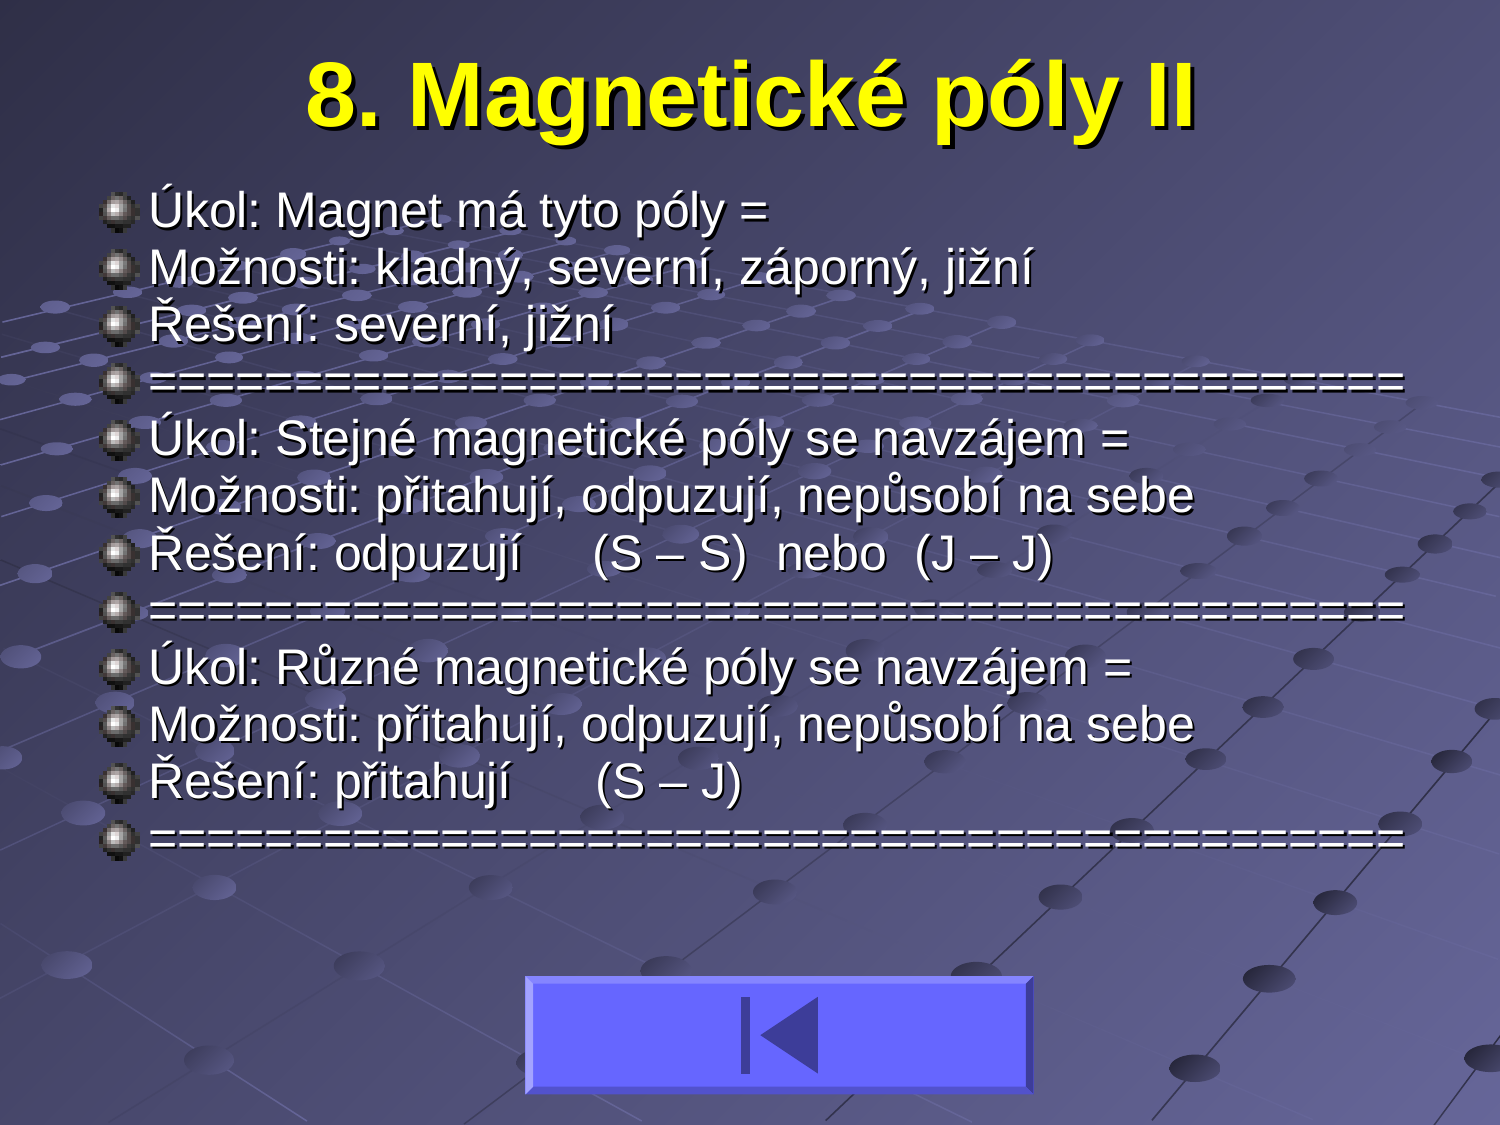

# 8. Magnetické póly II
Úkol: Magnet má tyto póly =
Možnosti: kladný, severní, záporný, jižní
Řešení: severní, jižní
===========================================
Úkol: Stejné magnetické póly se navzájem =
Možnosti: přitahují, odpuzují, nepůsobí na sebe
Řešení: odpuzují (S – S) nebo (J – J)
===========================================
Úkol: Různé magnetické póly se navzájem =
Možnosti: přitahují, odpuzují, nepůsobí na sebe
Řešení: přitahují (S – J)
===========================================